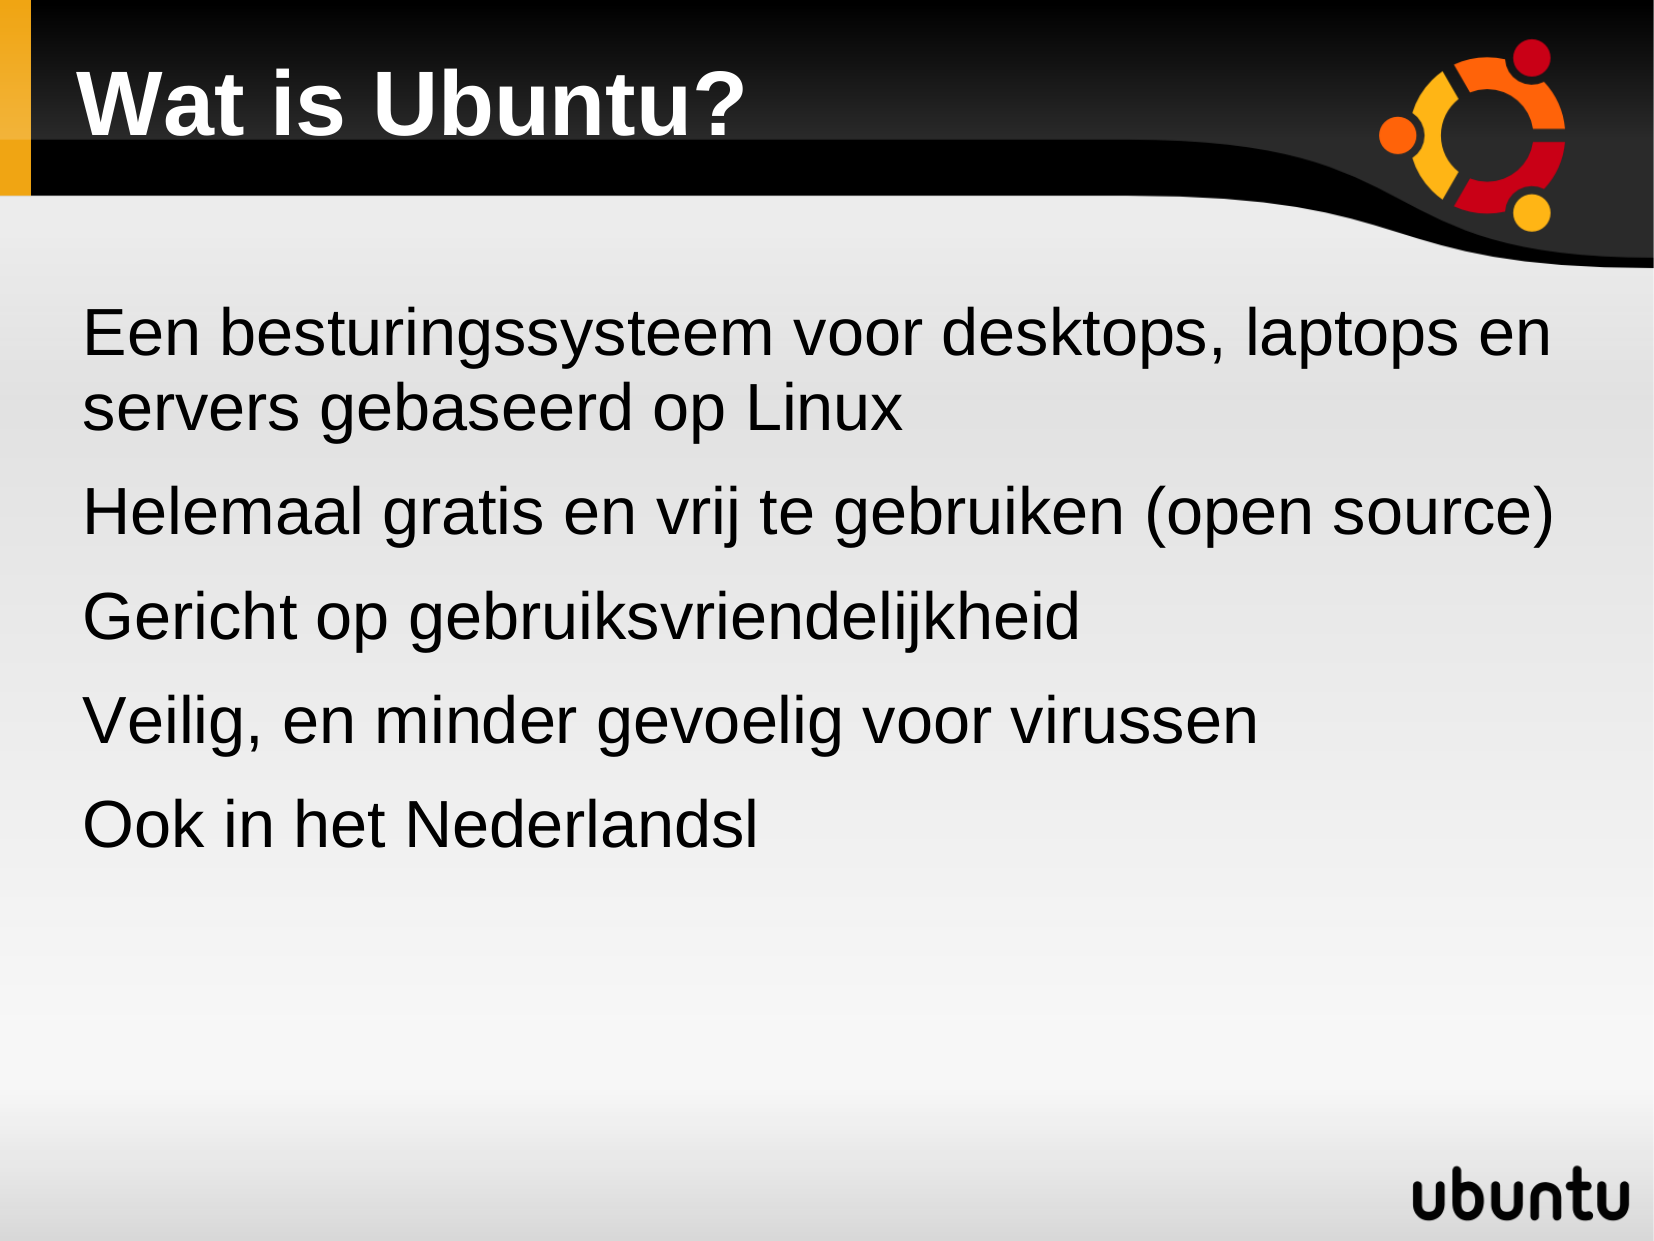

# Wat is Ubuntu?
Een besturingssysteem voor desktops, laptops en servers gebaseerd op Linux
Helemaal gratis en vrij te gebruiken (open source)
Gericht op gebruiksvriendelijkheid
Veilig, en minder gevoelig voor virussen
Ook in het Nederlandsl